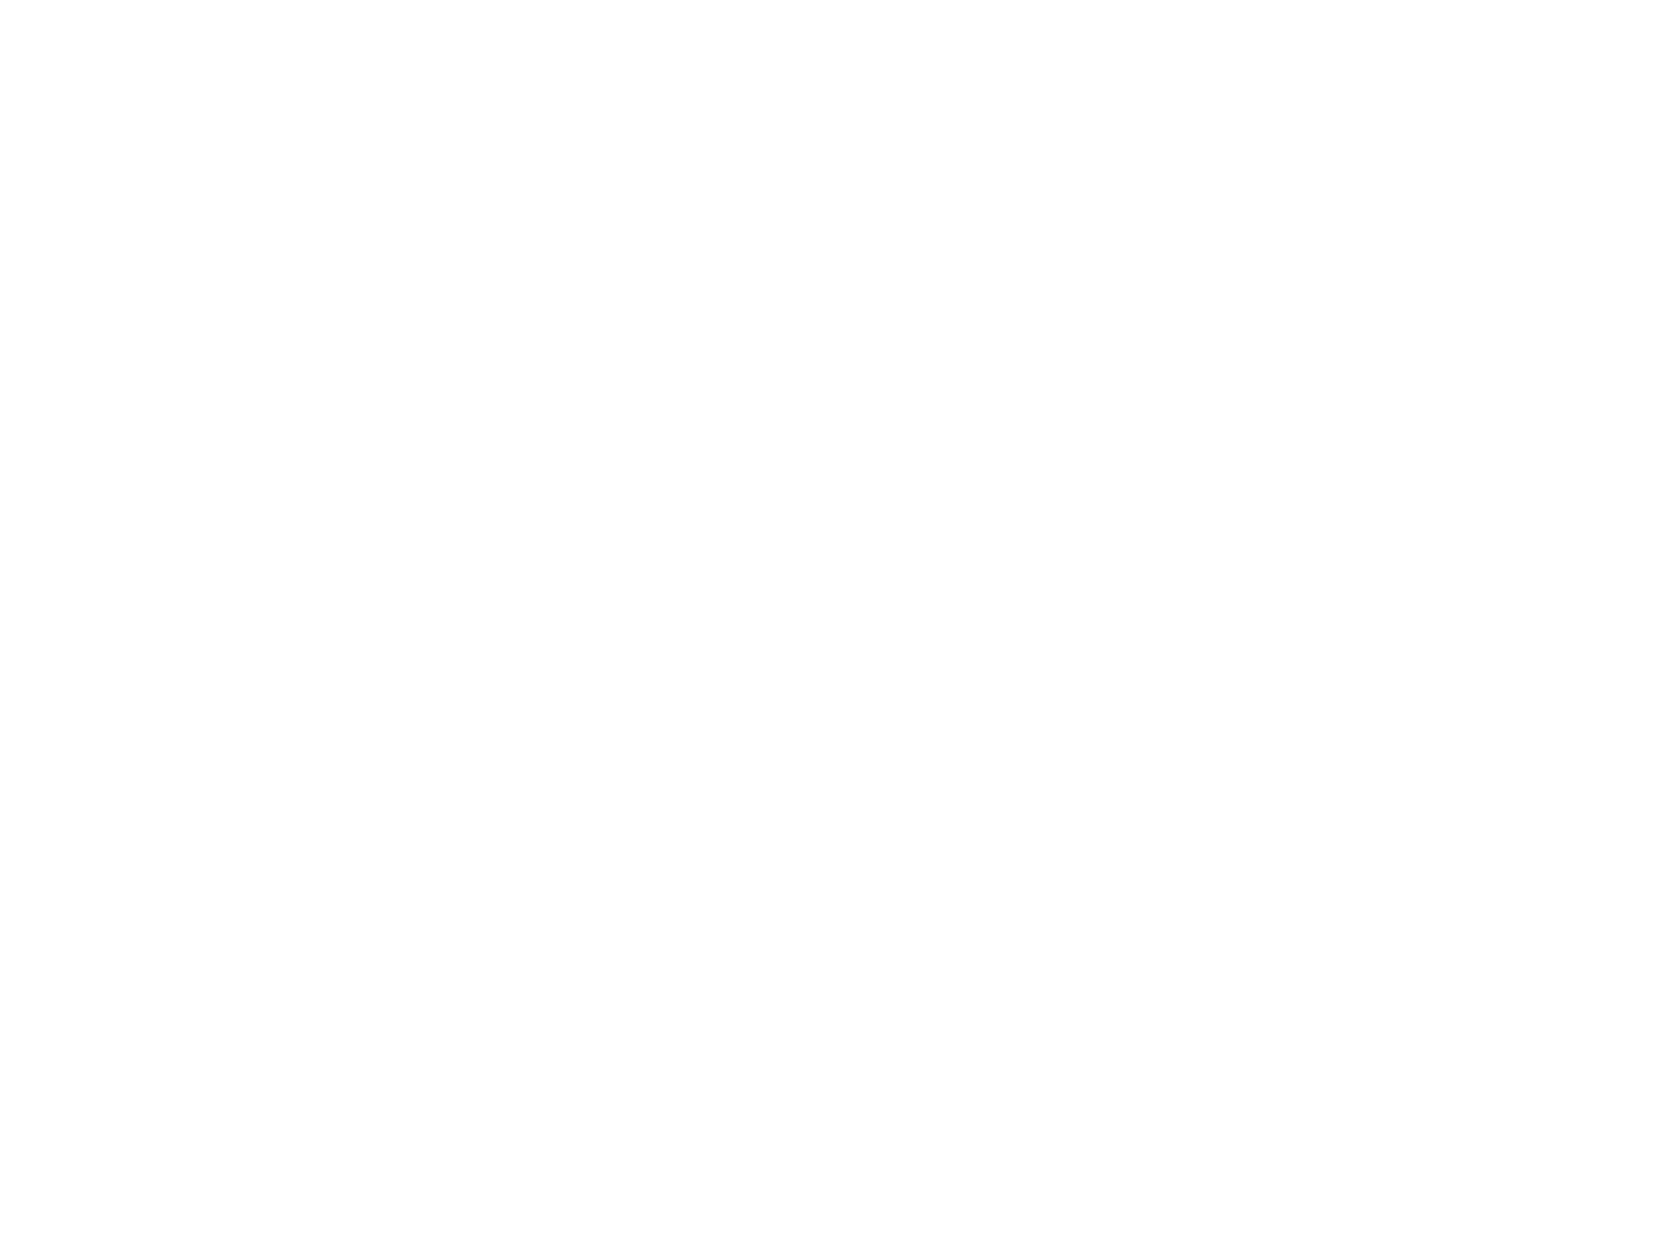

# Switch the LED on version 2